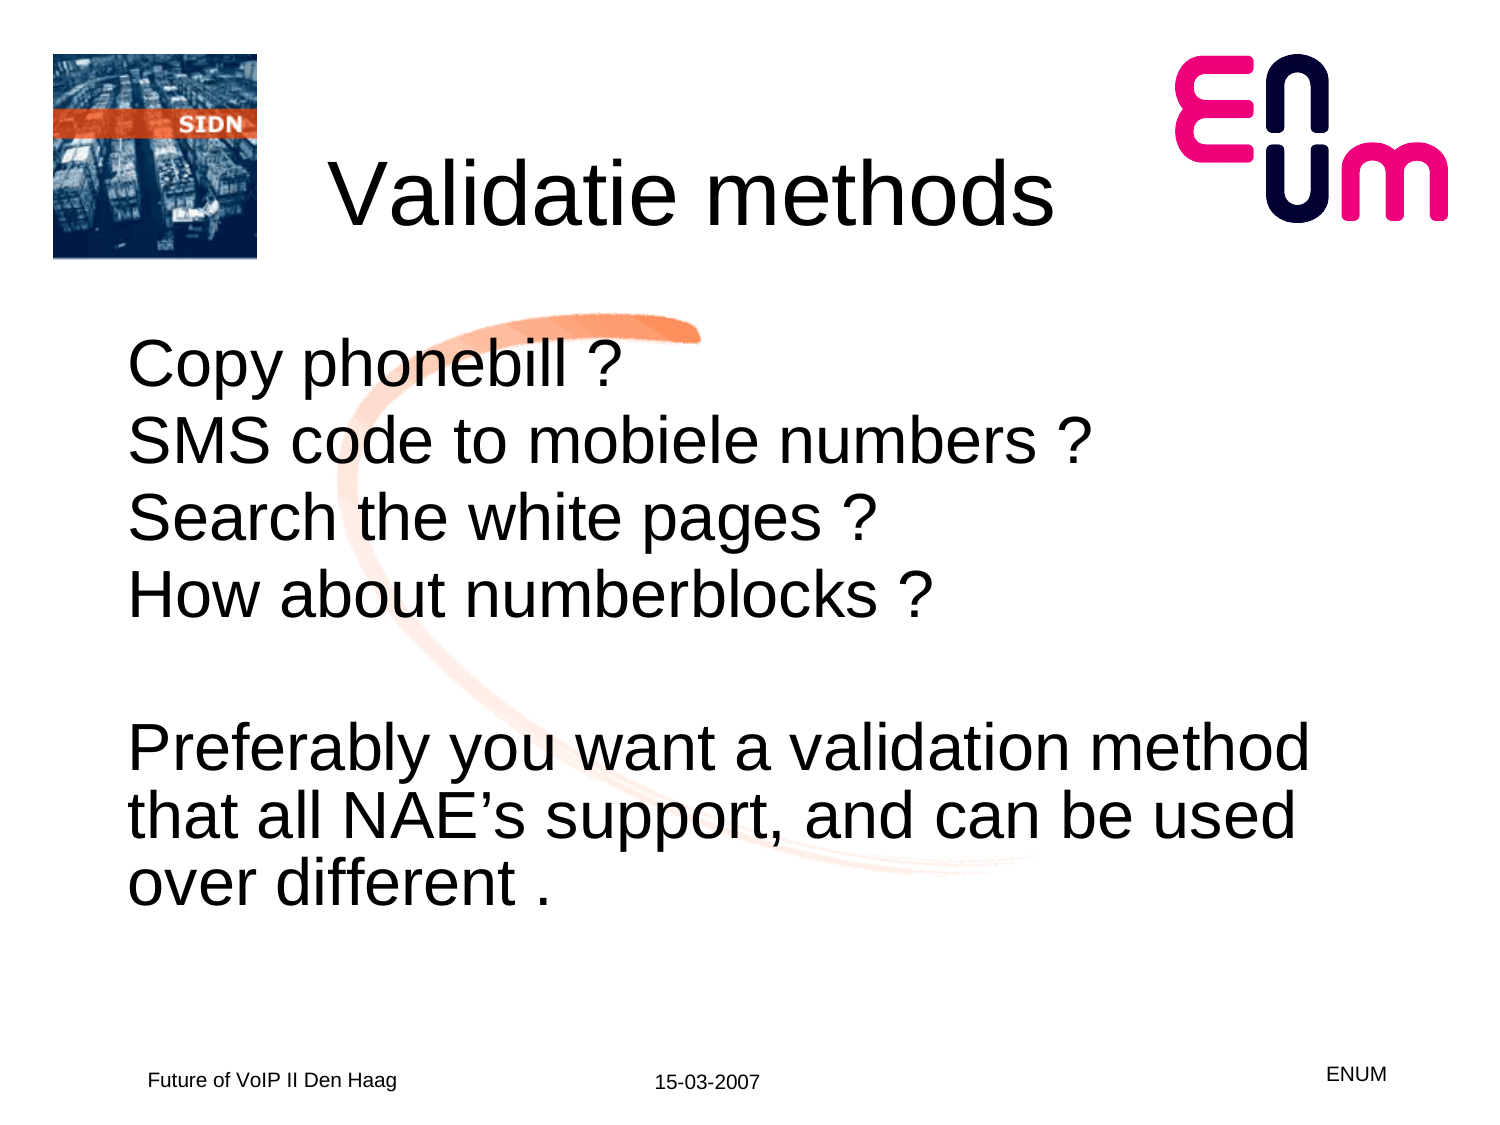

# Validatie methods
Copy phonebill ?
SMS code to mobiele numbers ?
Search the white pages ?
How about numberblocks ?
Preferably you want a validation method that all NAE’s support, and can be used over different .